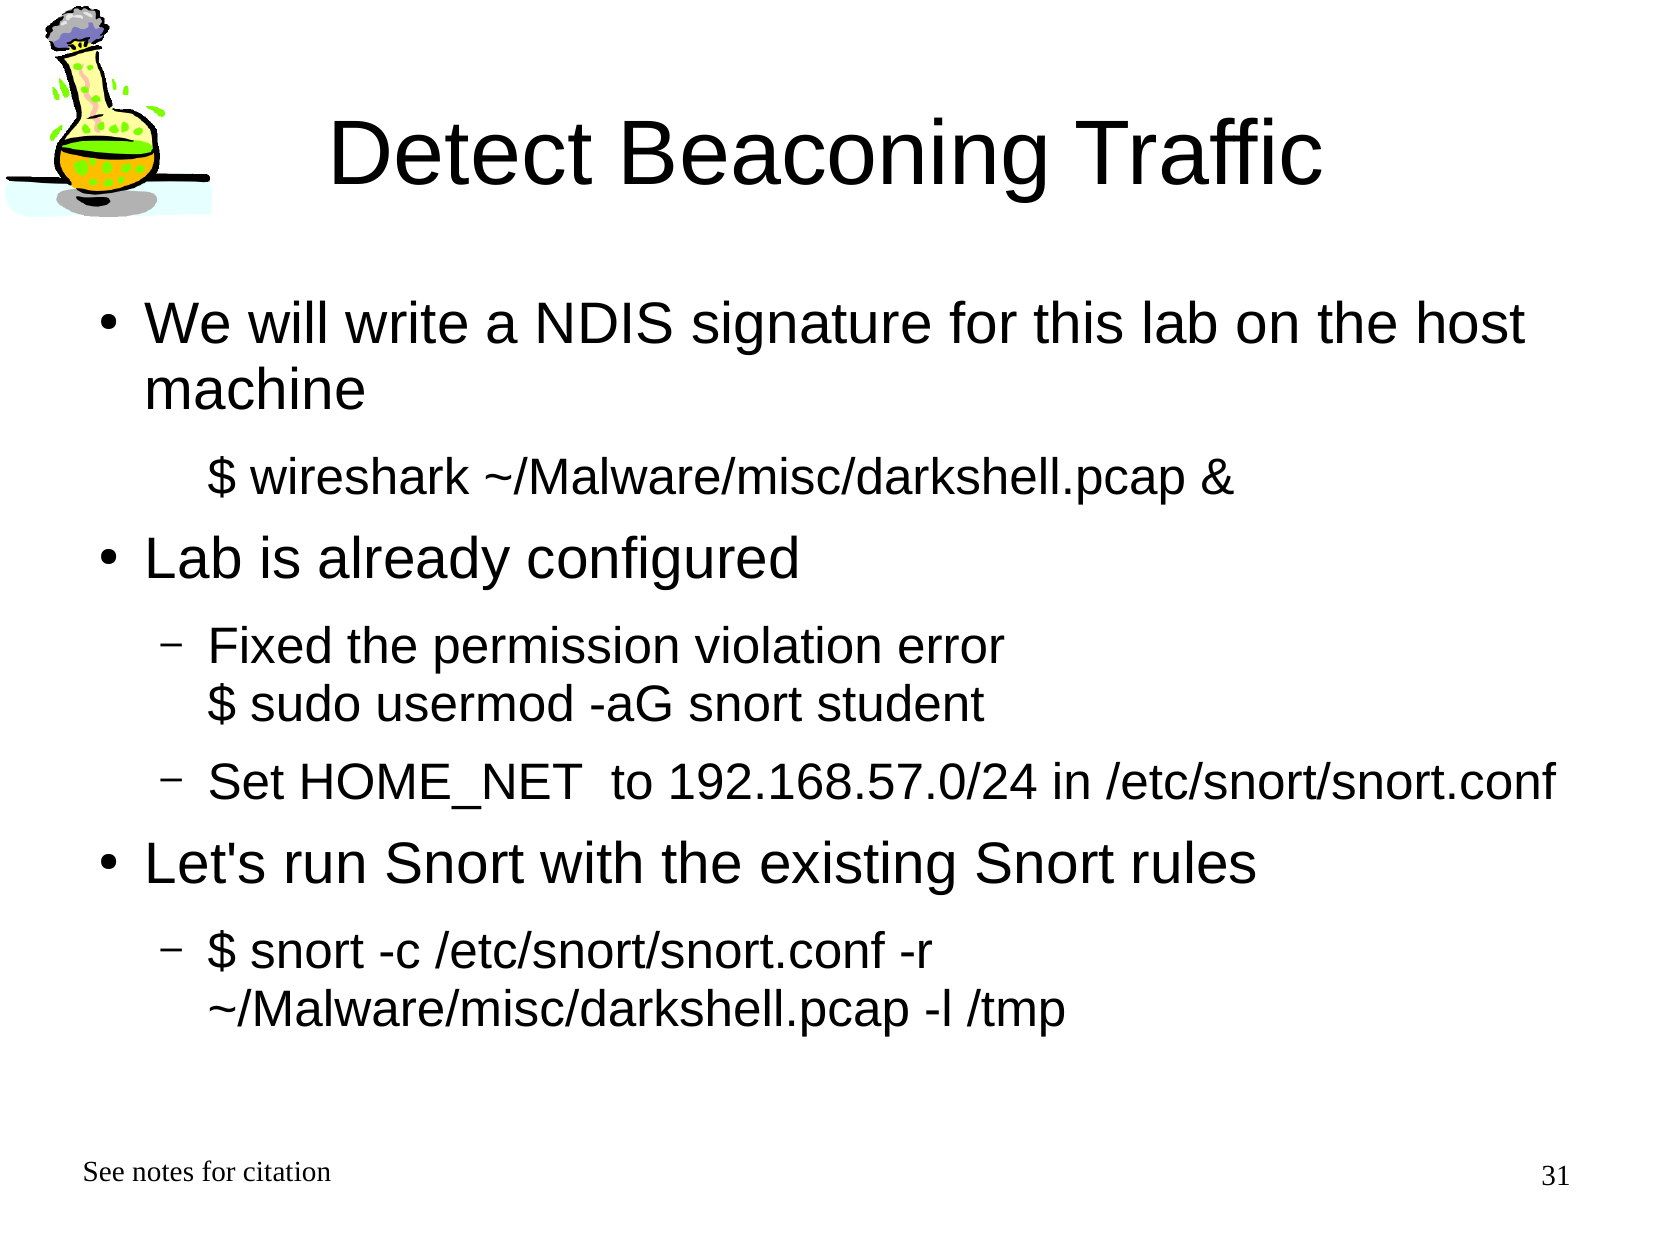

# Detect Beaconing Traffic
We will write a NDIS signature for this lab on the host machine
$ wireshark ~/Malware/misc/darkshell.pcap &
Lab is already configured
Fixed the permission violation error
$ sudo usermod -aG snort student
Set HOME_NET to 192.168.57.0/24 in /etc/snort/snort.conf
Let's run Snort with the existing Snort rules
$ snort -c /etc/snort/snort.conf -r ~/Malware/misc/darkshell.pcap -l /tmp
See notes for citation
31